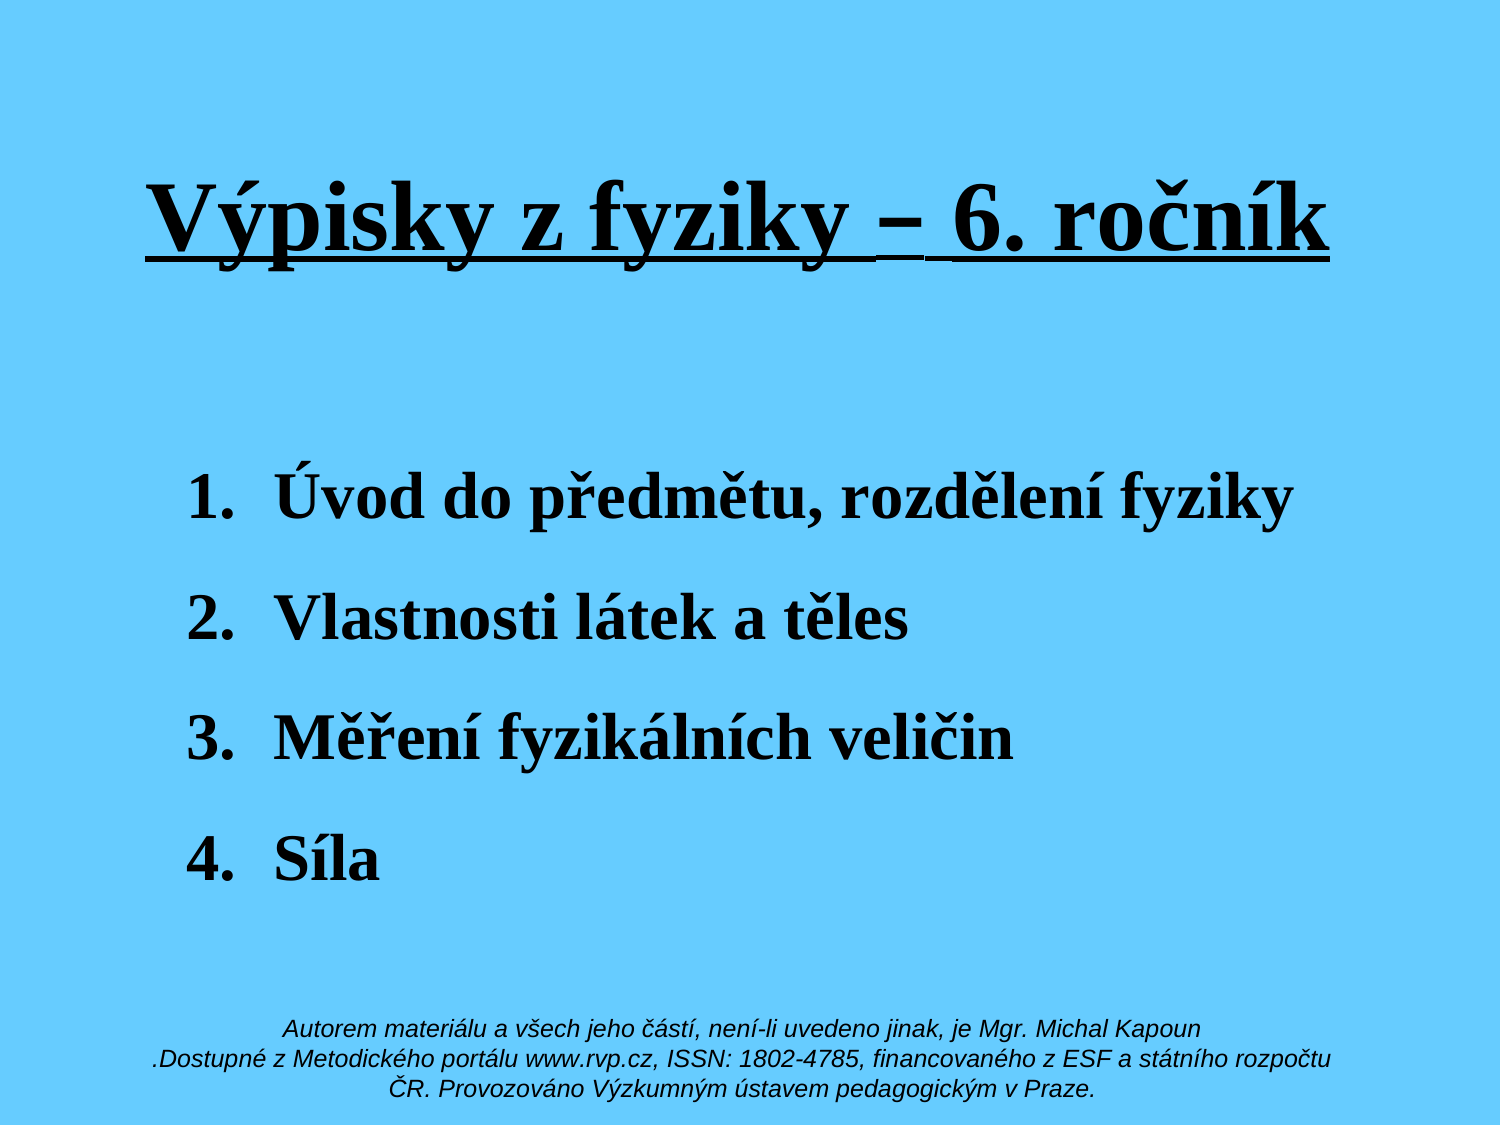

# Výpisky z fyziky − 6. ročník
Úvod do předmětu, rozdělení fyziky
Vlastnosti látek a těles
Měření fyzikálních veličin
Síla
Autorem materiálu a všech jeho částí, není-li uvedeno jinak, je Mgr. Michal Kapoun
.Dostupné z Metodického portálu www.rvp.cz, ISSN: 1802-4785, financovaného z ESF a státního rozpočtu ČR. Provozováno Výzkumným ústavem pedagogickým v Praze.